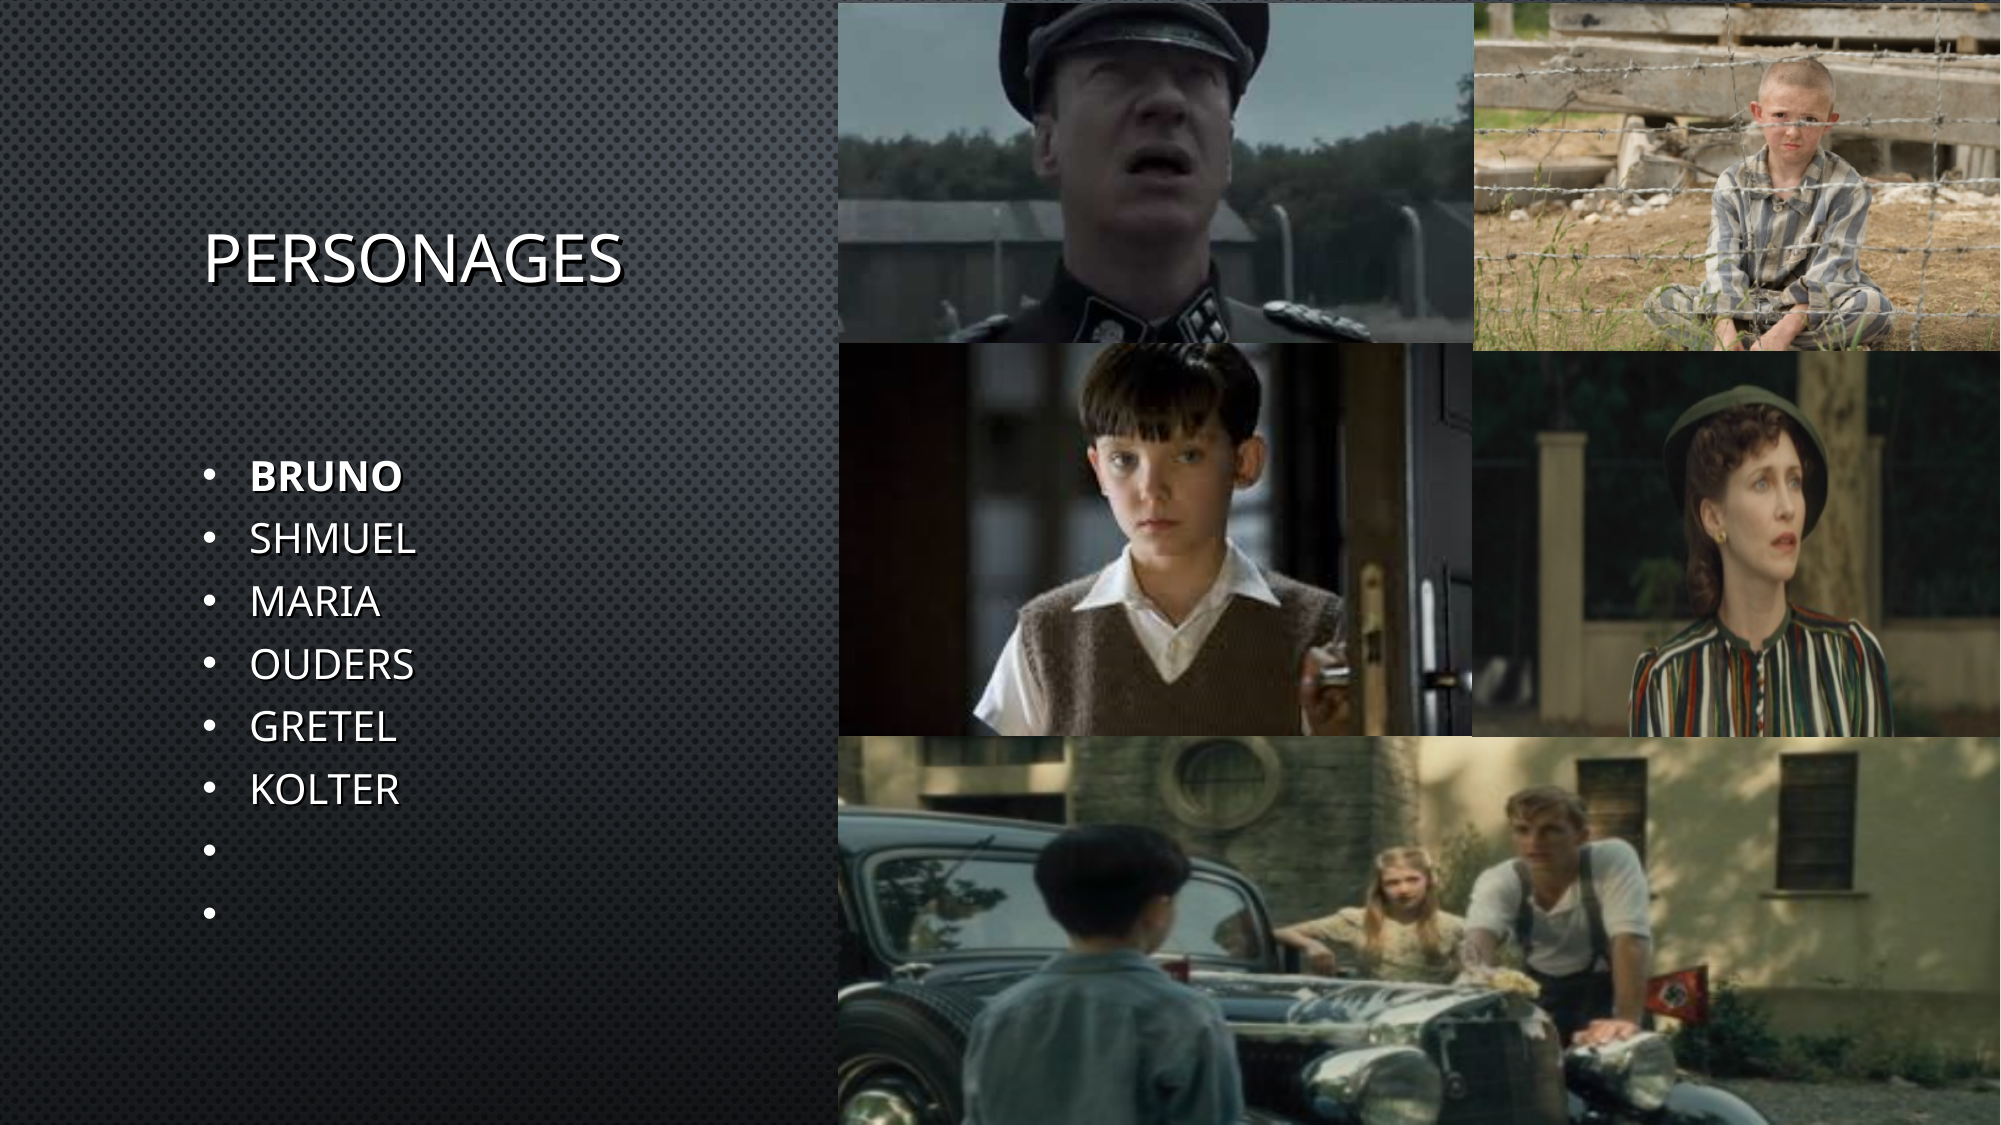

# personages
Bruno
Shmuel
Maria
Ouders
Gretel
kolter